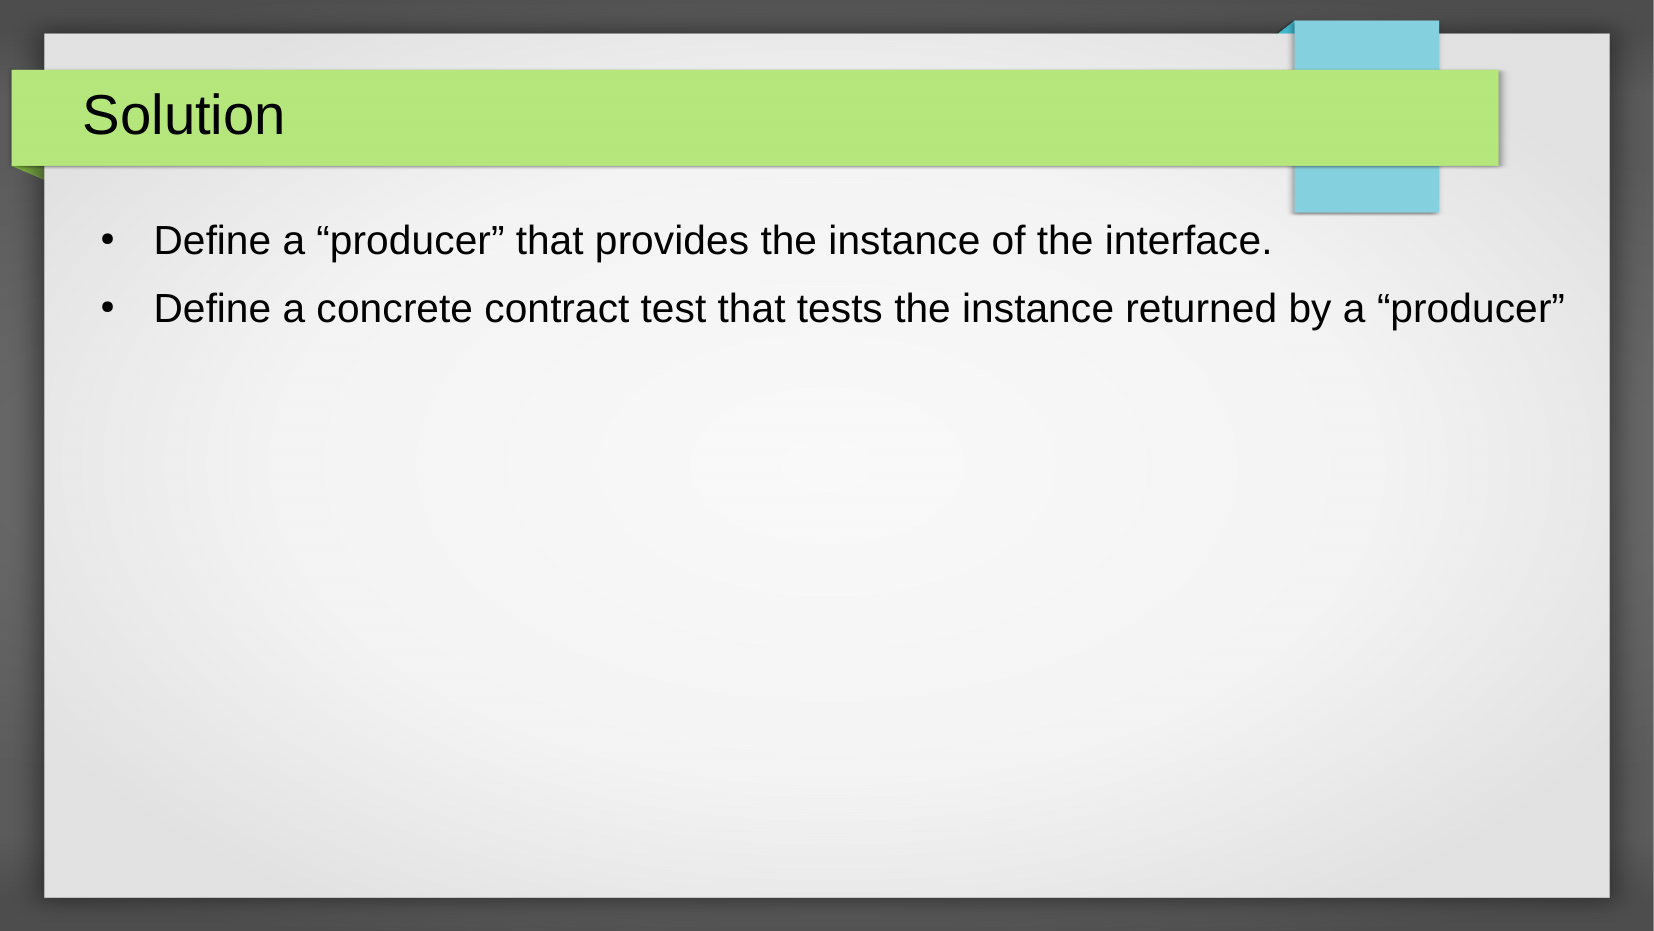

# Solution
Define a “producer” that provides the instance of the interface.
Define a concrete contract test that tests the instance returned by a “producer”